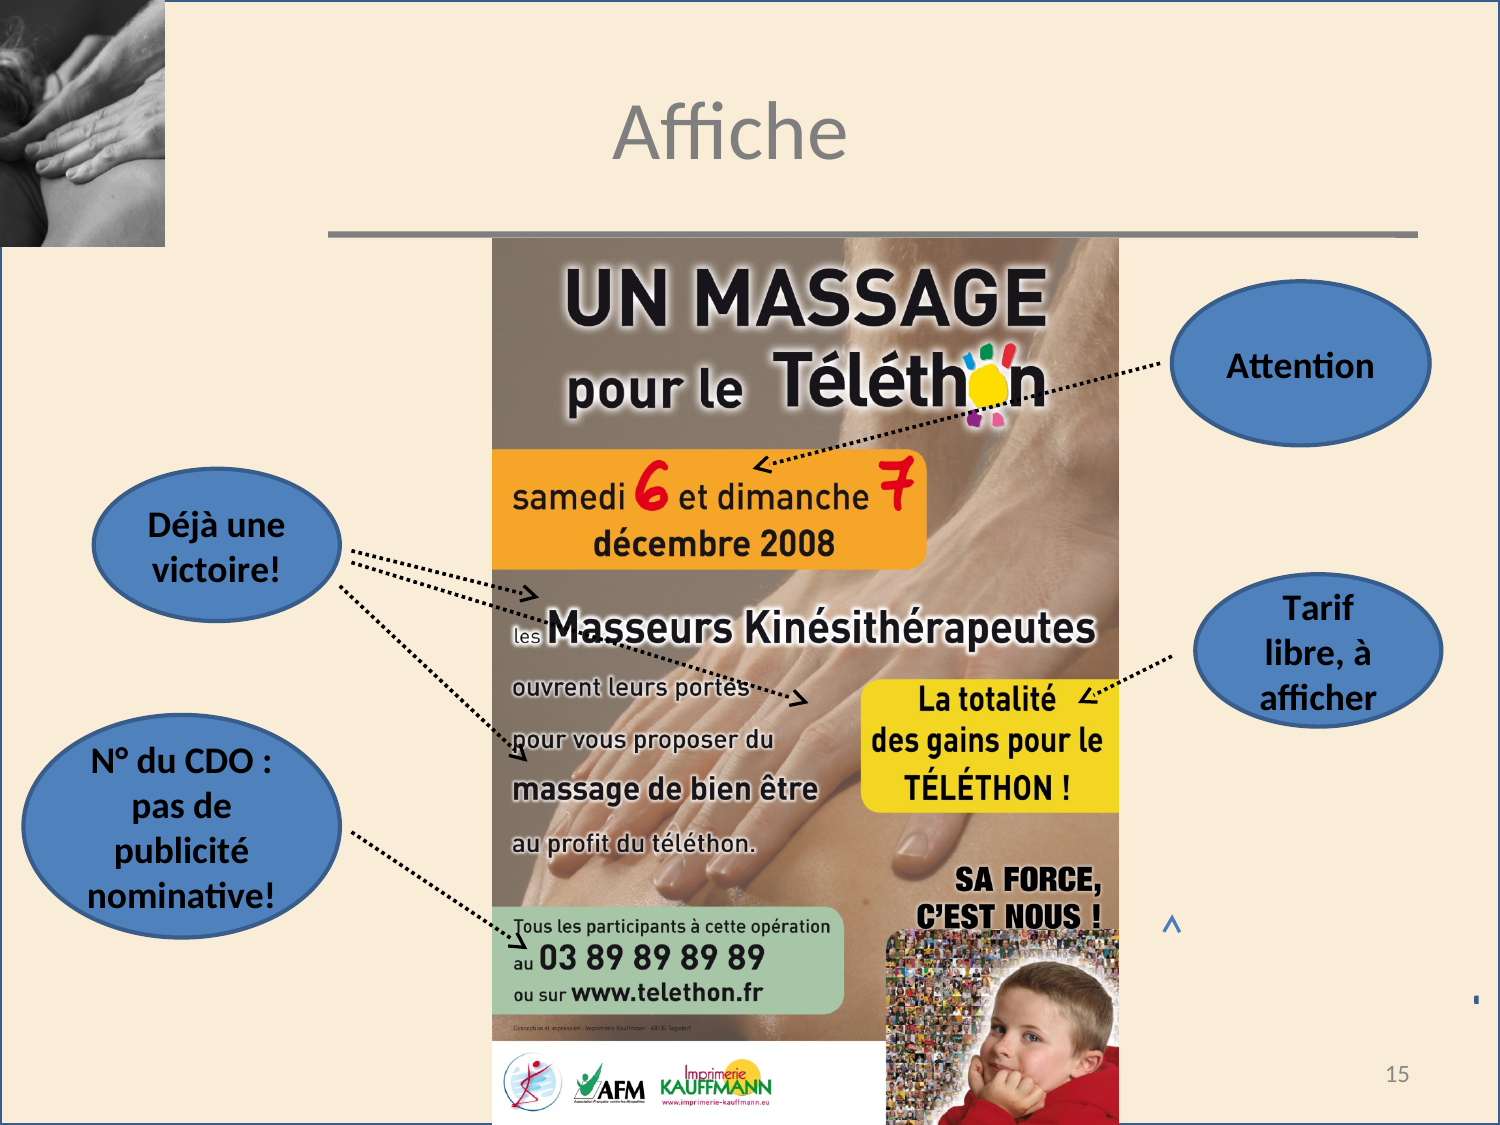

# Affiche
Attention
Déjà une victoire!
Tarif libre, à afficher
N° du CDO : pas de publicité nominative!